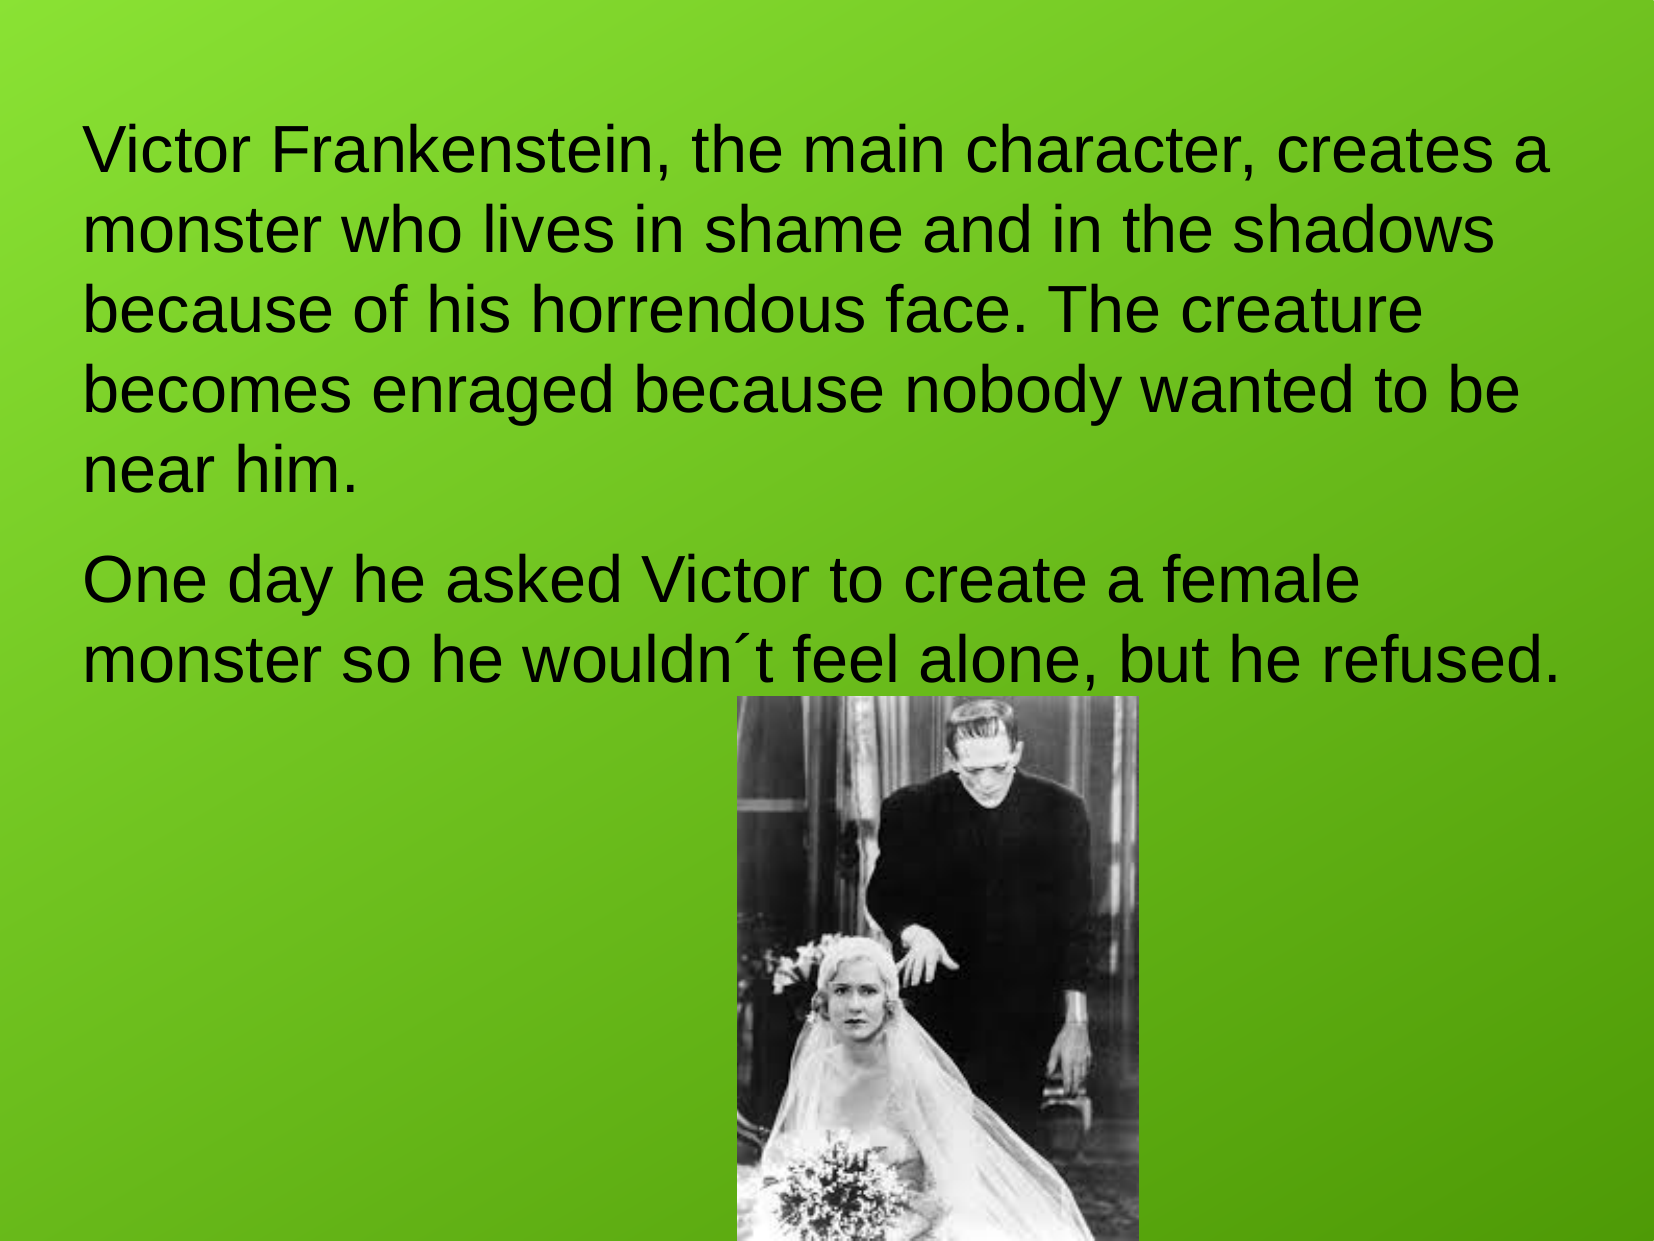

# Victor Frankenstein, the main character, creates a monster who lives in shame and in the shadows because of his horrendous face. The creature becomes enraged because nobody wanted to be near him.
One day he asked Victor to create a female monster so he wouldn´t feel alone, but he refused.